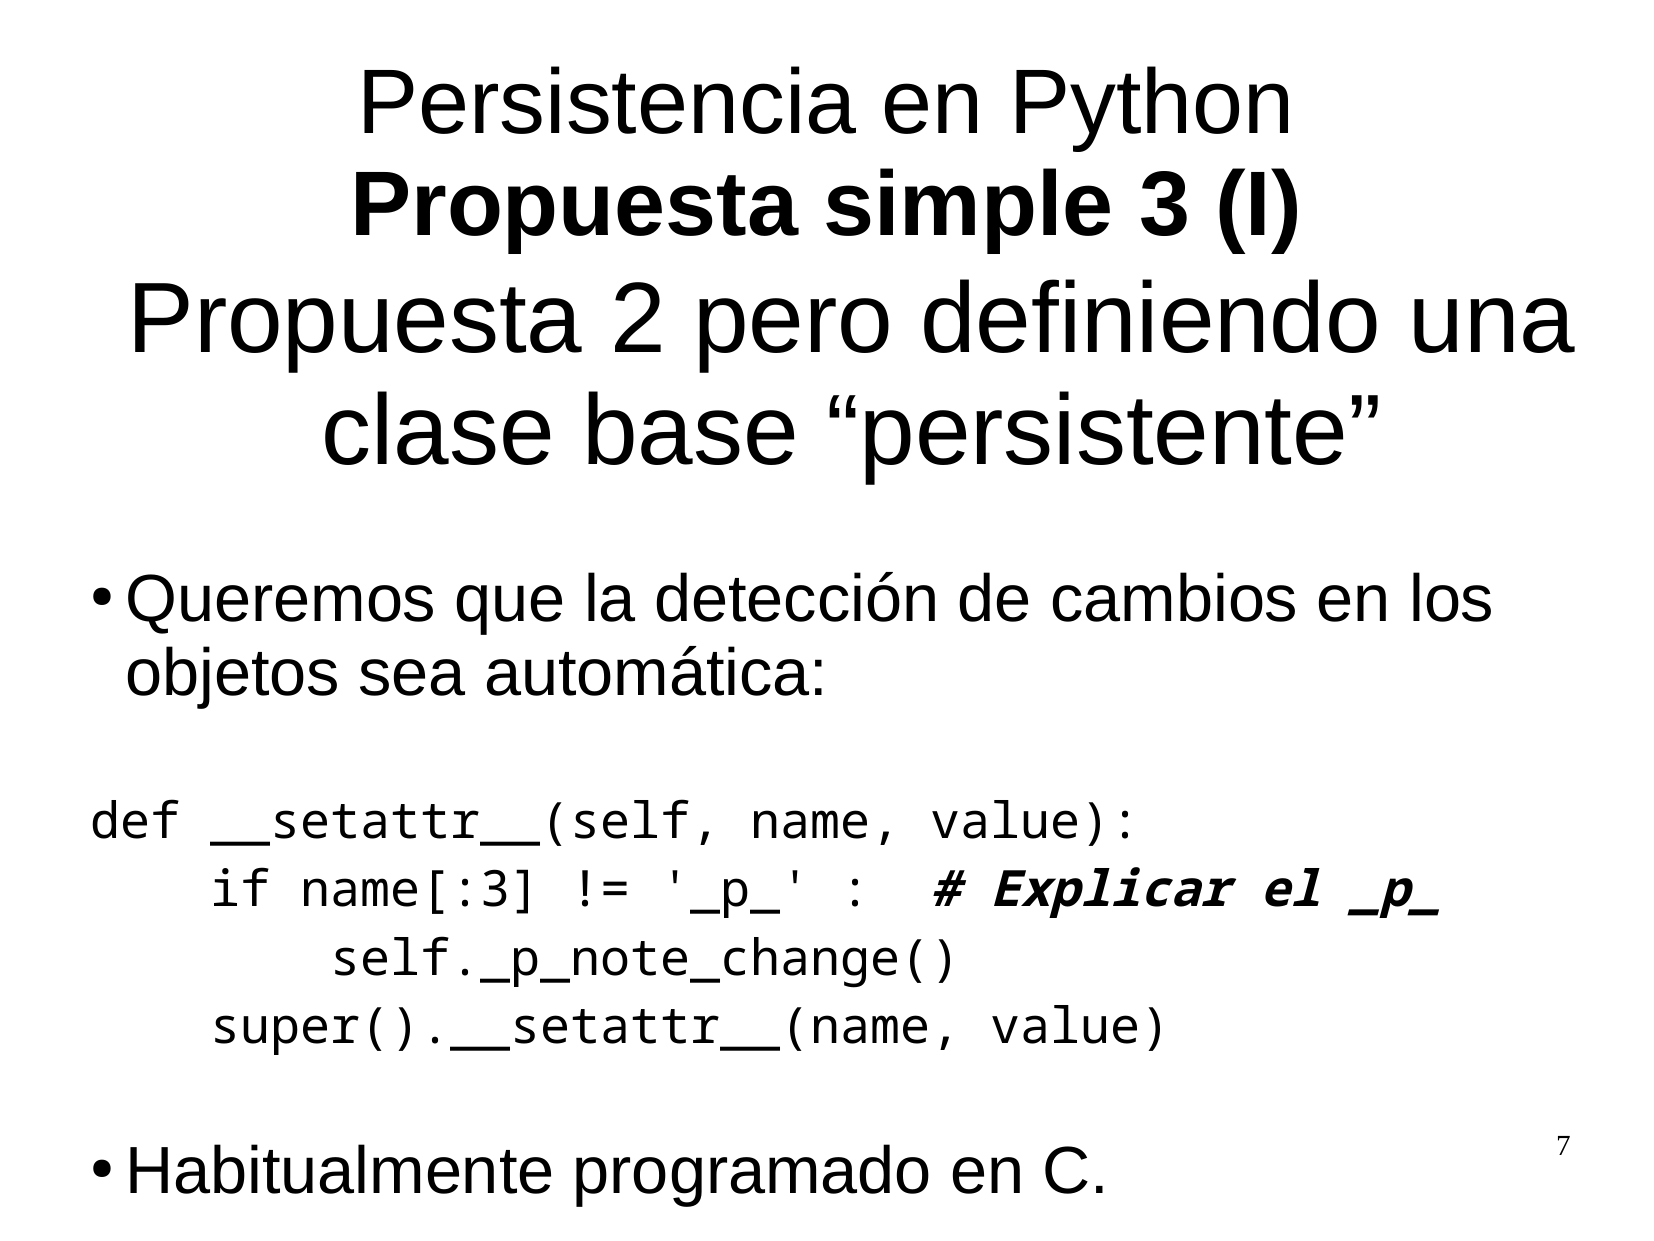

# Persistencia en Python Propuesta simple 3 (I)
Propuesta 2 pero definiendo una clase base “persistente”
Queremos que la detección de cambios en los objetos sea automática:
def __setattr__(self, name, value):
 if name[:3] != '_p_' : # Explicar el _p_
 self._p_note_change()
 super().__setattr__(name, value)
Habitualmente programado en C.
7